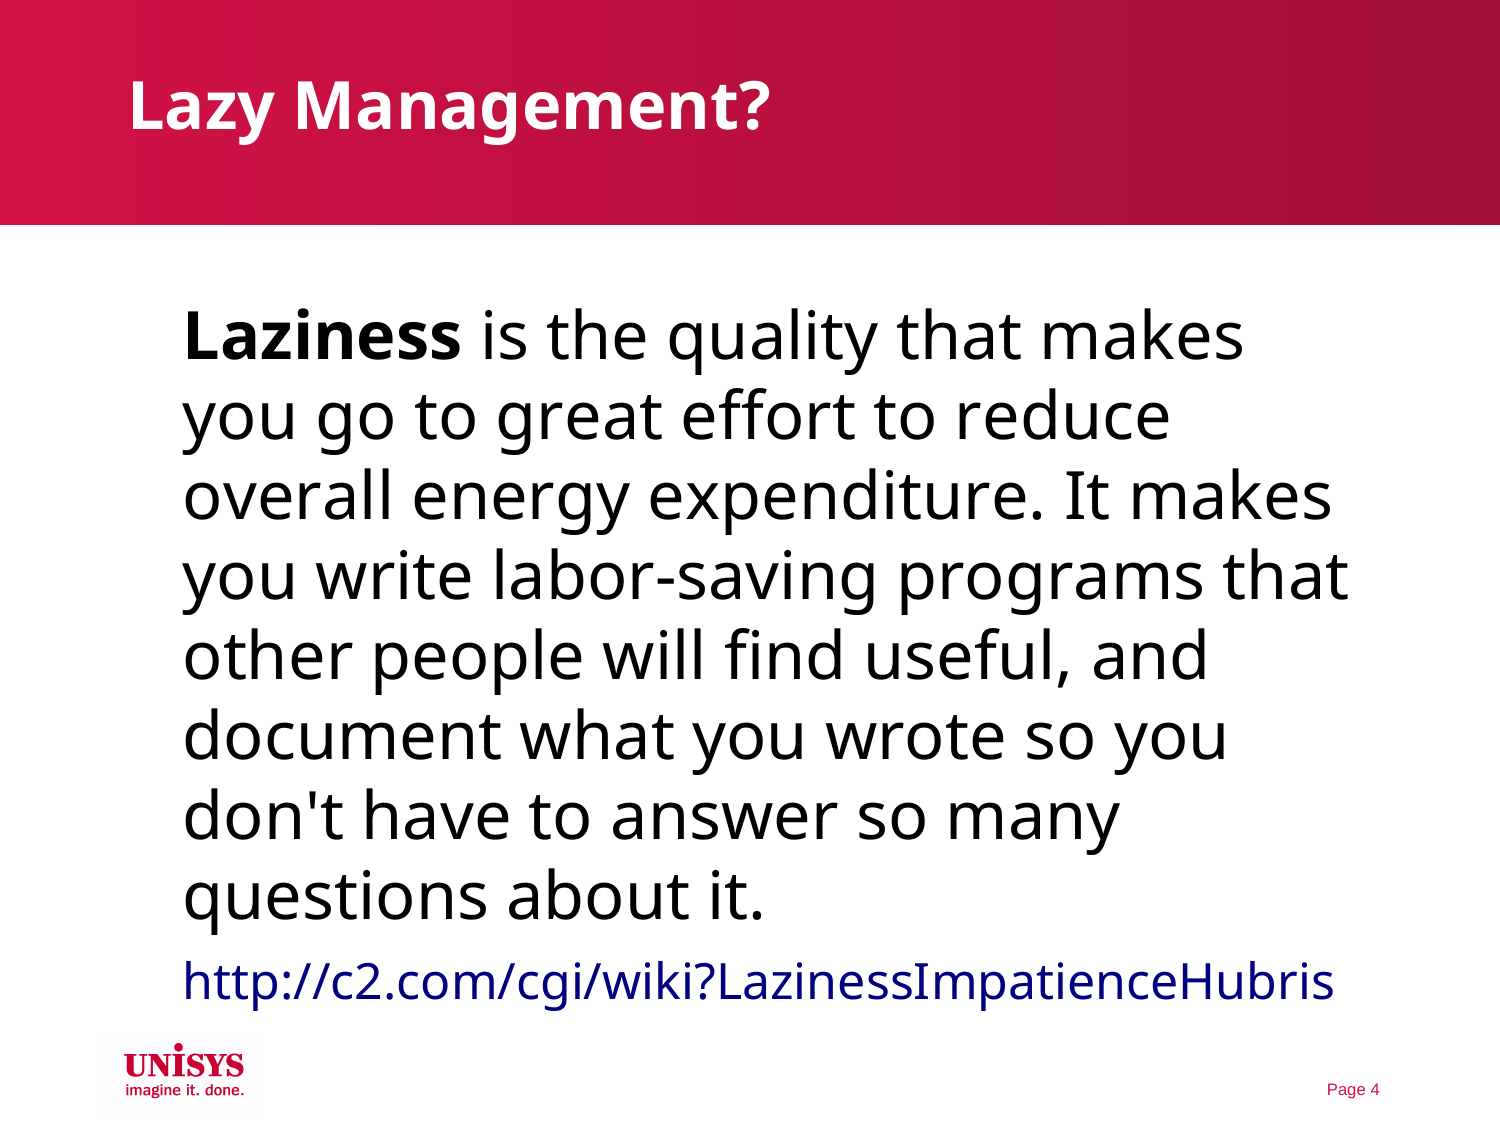

# Lazy Management?
Laziness is the quality that makes you go to great effort to reduce overall energy expenditure. It makes you write labor-saving programs that other people will find useful, and document what you wrote so you don't have to answer so many questions about it. http://c2.com/cgi/wiki?LazinessImpatienceHubris
4